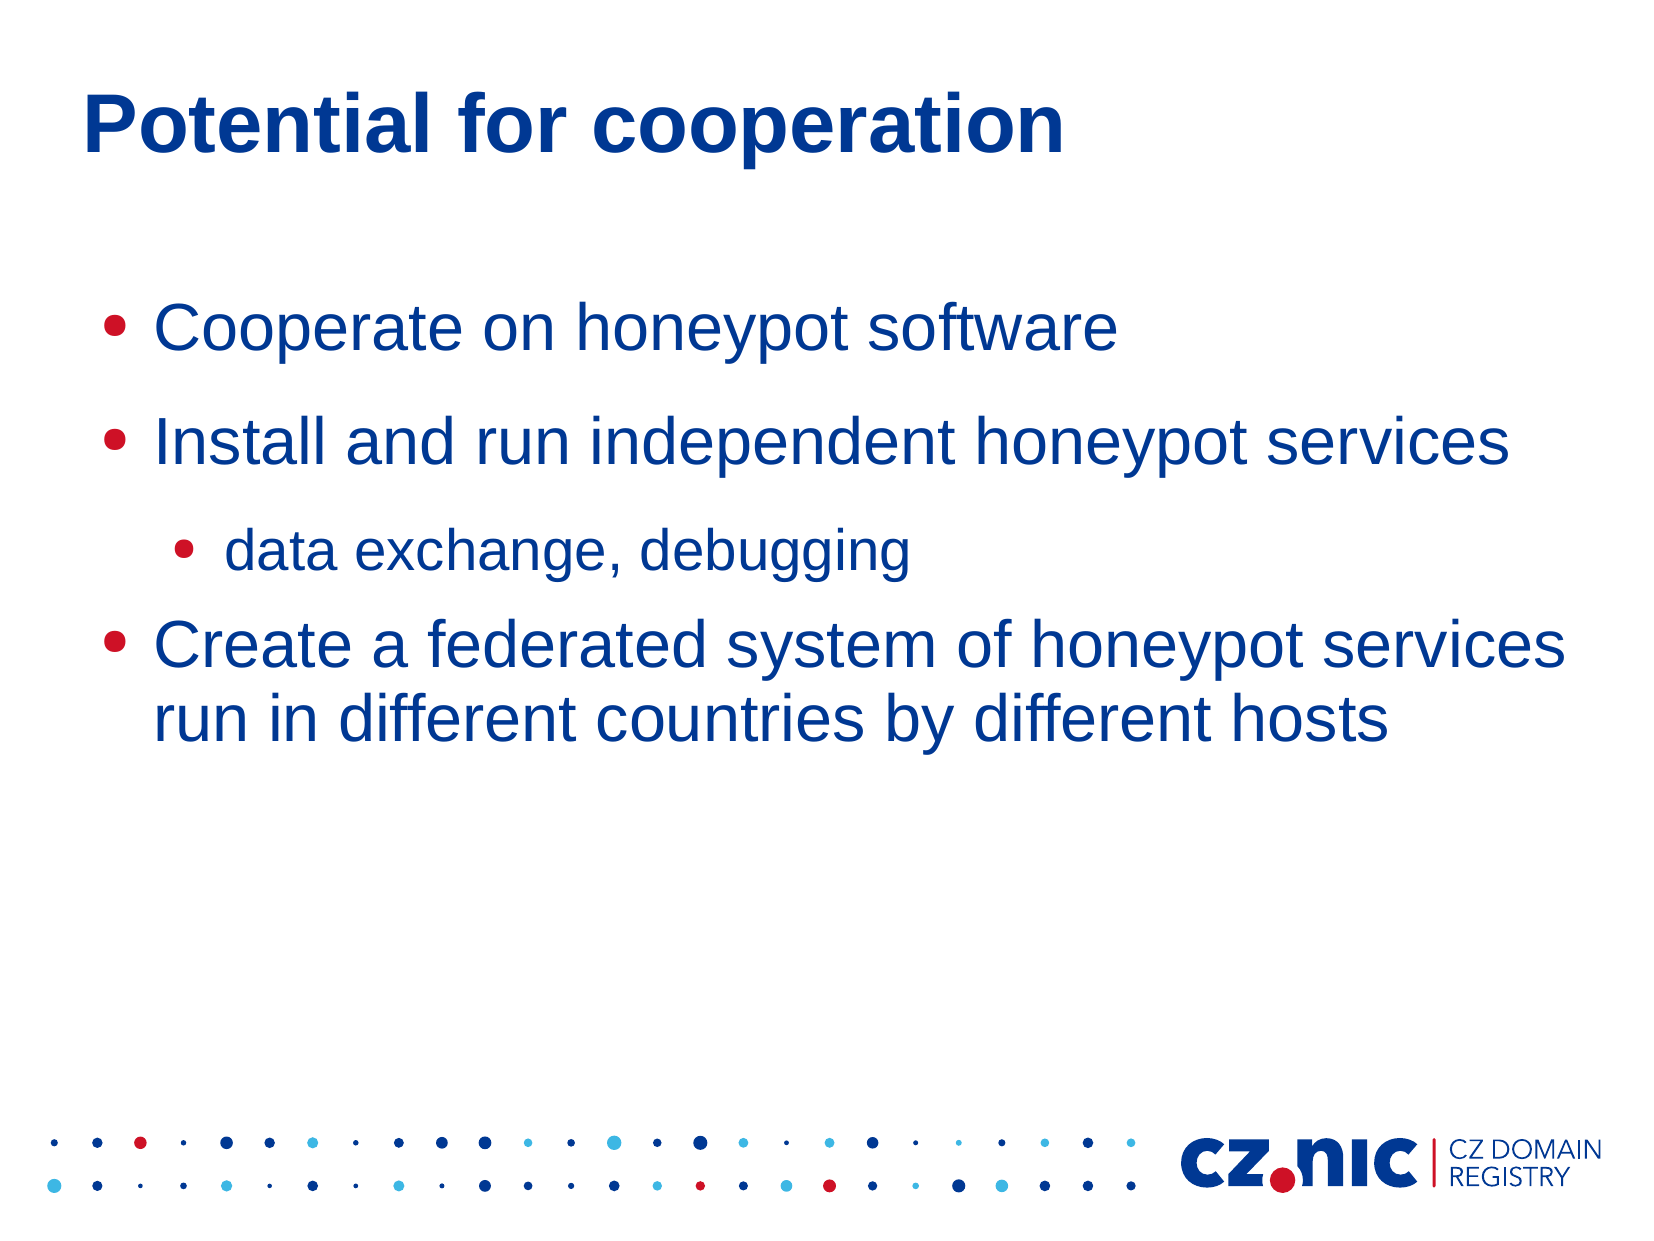

# Potential for cooperation
Cooperate on honeypot software
Install and run independent honeypot services
data exchange, debugging
Create a federated system of honeypot services run in different countries by different hosts